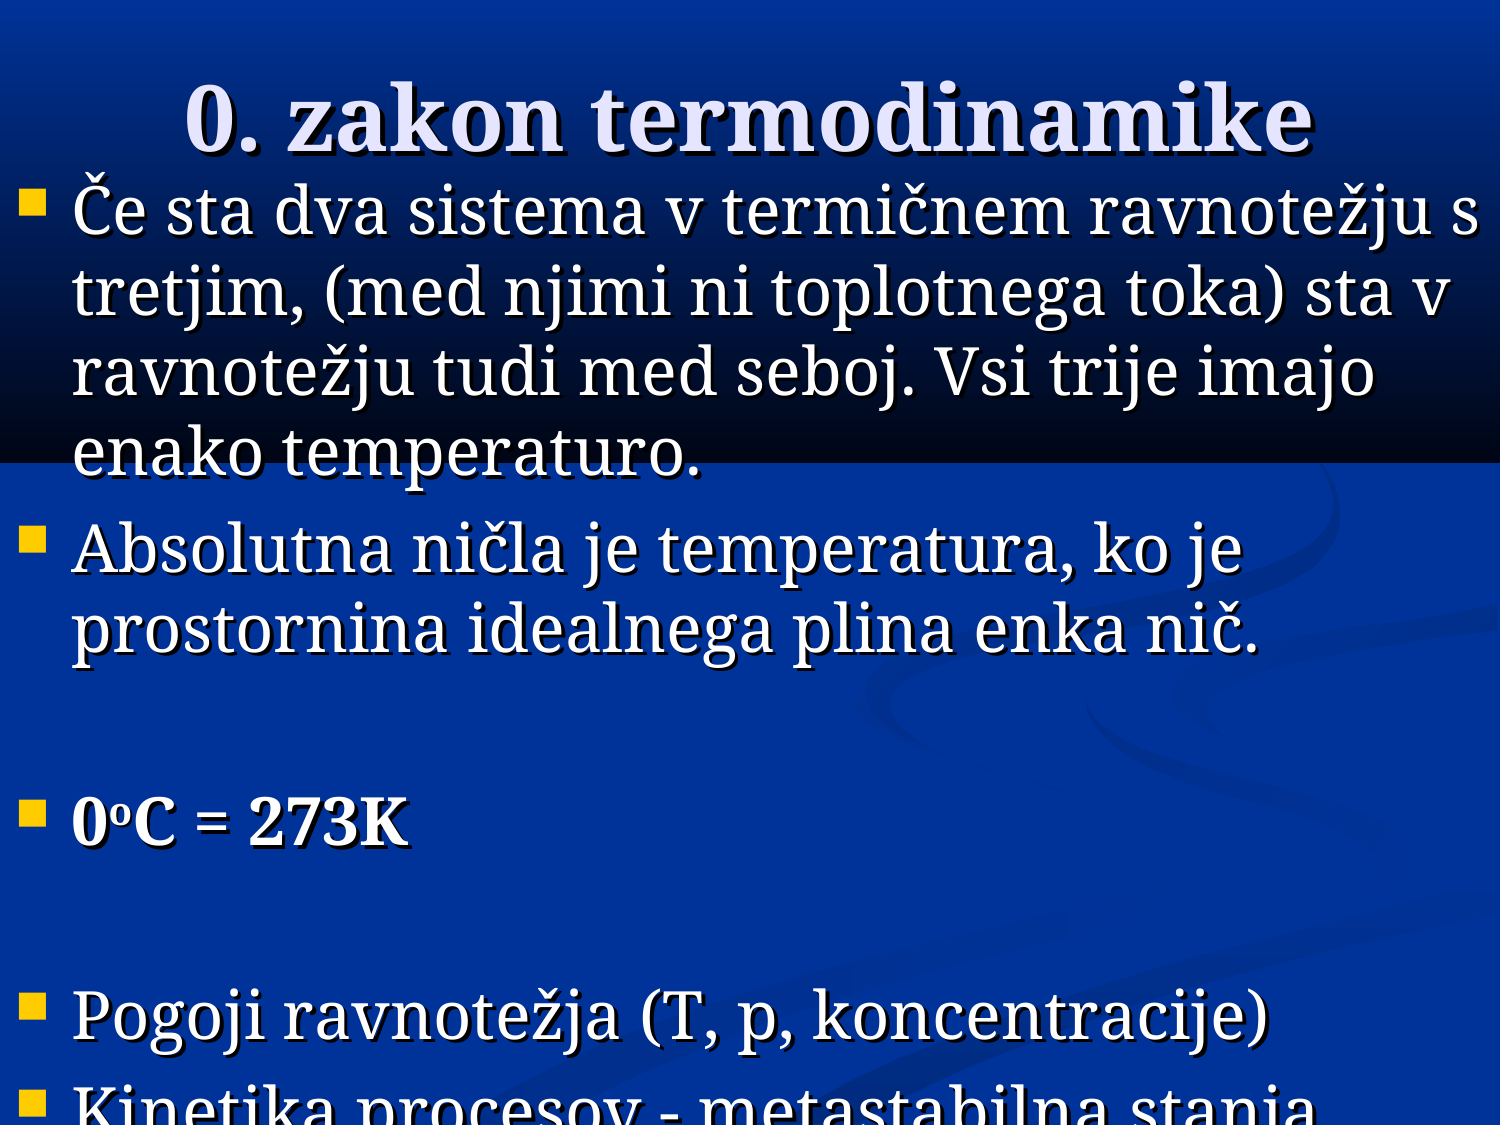

# 0. zakon termodinamike
Če sta dva sistema v termičnem ravnotežju s tretjim, (med njimi ni toplotnega toka) sta v ravnotežju tudi med seboj. Vsi trije imajo enako temperaturo.
Absolutna ničla je temperatura, ko je prostornina idealnega plina enka nič.
0oC = 273K
Pogoji ravnotežja (T, p, koncentracije)
Kinetika procesov - metastabilna stanja